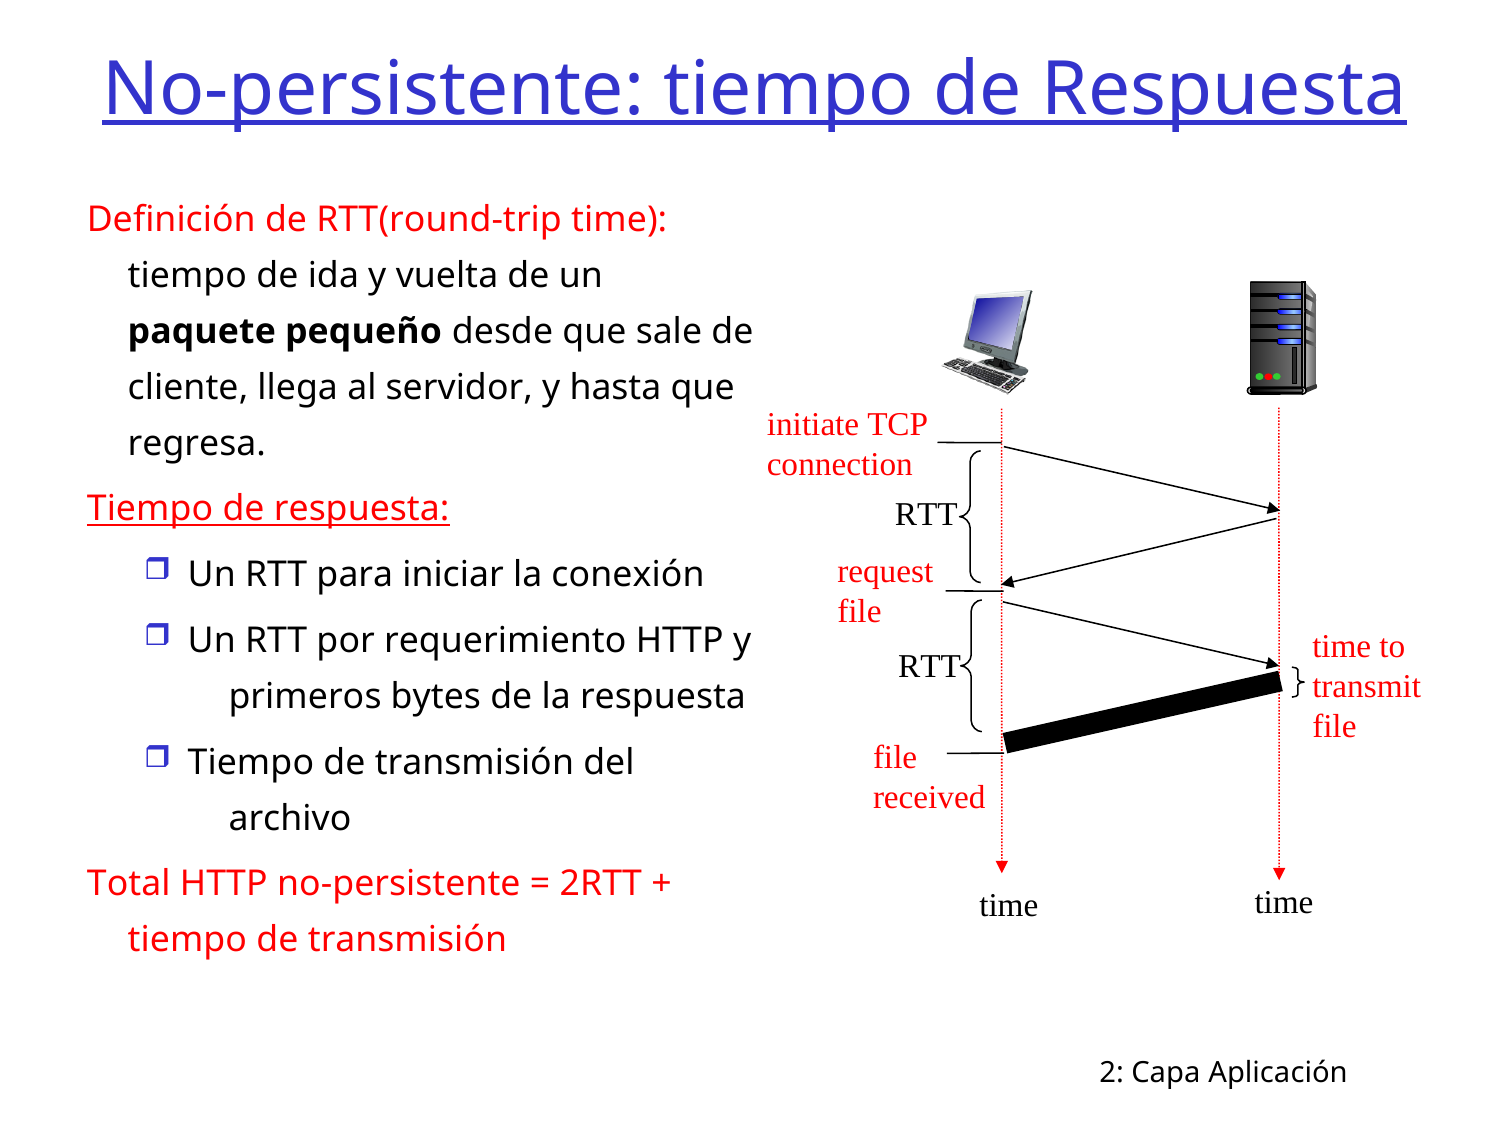

# No-persistente: tiempo de Respuesta
Definición de RTT(round-trip time): tiempo de ida y vuelta de un paquete pequeño desde que sale de cliente, llega al servidor, y hasta que regresa.
Tiempo de respuesta:
Un RTT para iniciar la conexión
Un RTT por requerimiento HTTP y primeros bytes de la respuesta
Tiempo de transmisión del archivo
Total HTTP no-persistente = 2RTT + tiempo de transmisión
initiate TCP
connection
RTT
request
file
time to
transmit
file
RTT
file
received
time
time